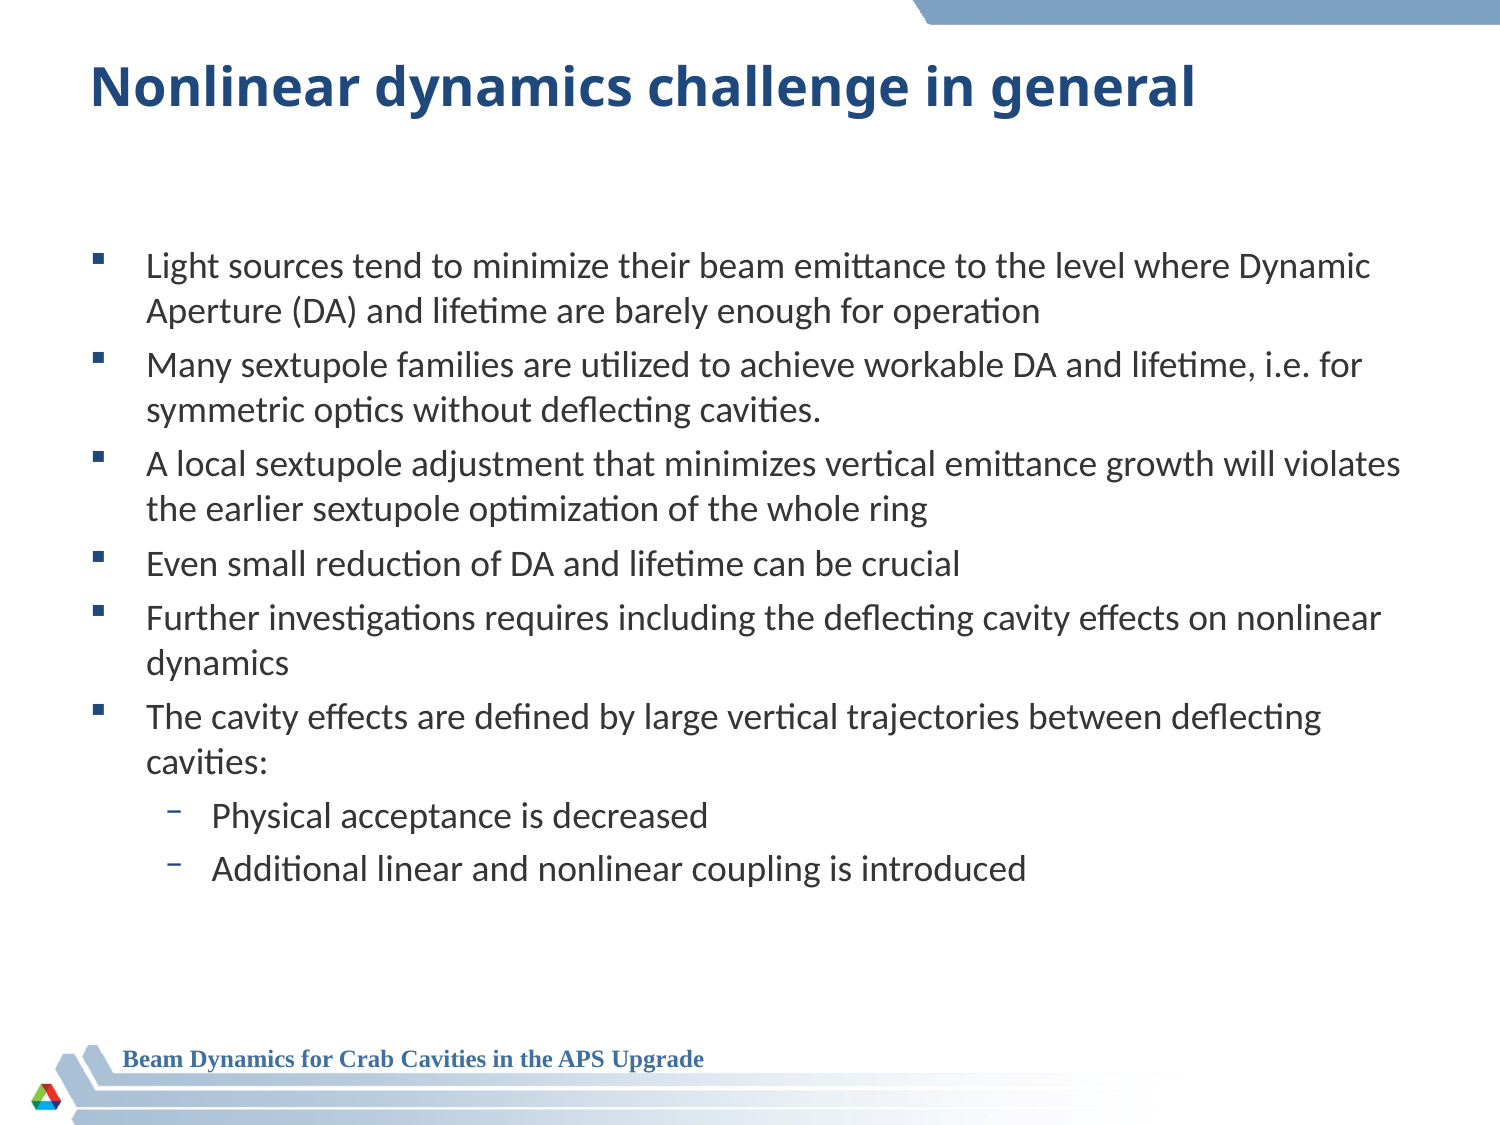

# Nonlinear dynamics challenge in general
Light sources tend to minimize their beam emittance to the level where Dynamic Aperture (DA) and lifetime are barely enough for operation
Many sextupole families are utilized to achieve workable DA and lifetime, i.e. for symmetric optics without deflecting cavities.
A local sextupole adjustment that minimizes vertical emittance growth will violates the earlier sextupole optimization of the whole ring
Even small reduction of DA and lifetime can be crucial
Further investigations requires including the deflecting cavity effects on nonlinear dynamics
The cavity effects are defined by large vertical trajectories between deflecting cavities:
Physical acceptance is decreased
Additional linear and nonlinear coupling is introduced